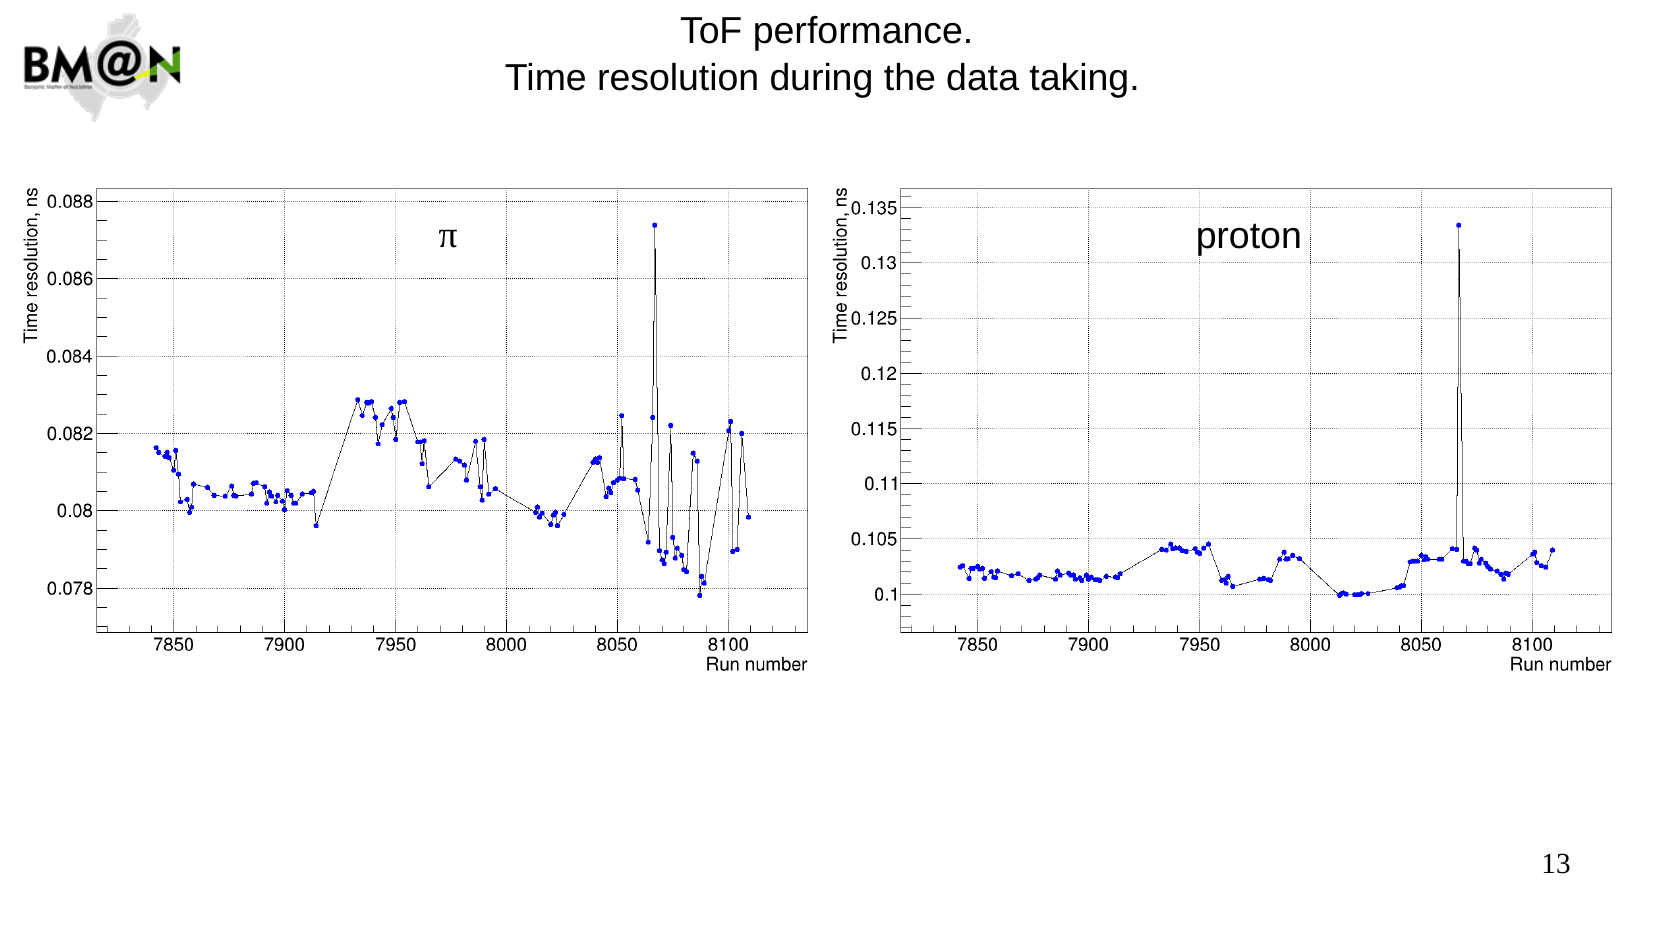

ToF performance.
Time resolution during the data taking.
π
proton
13